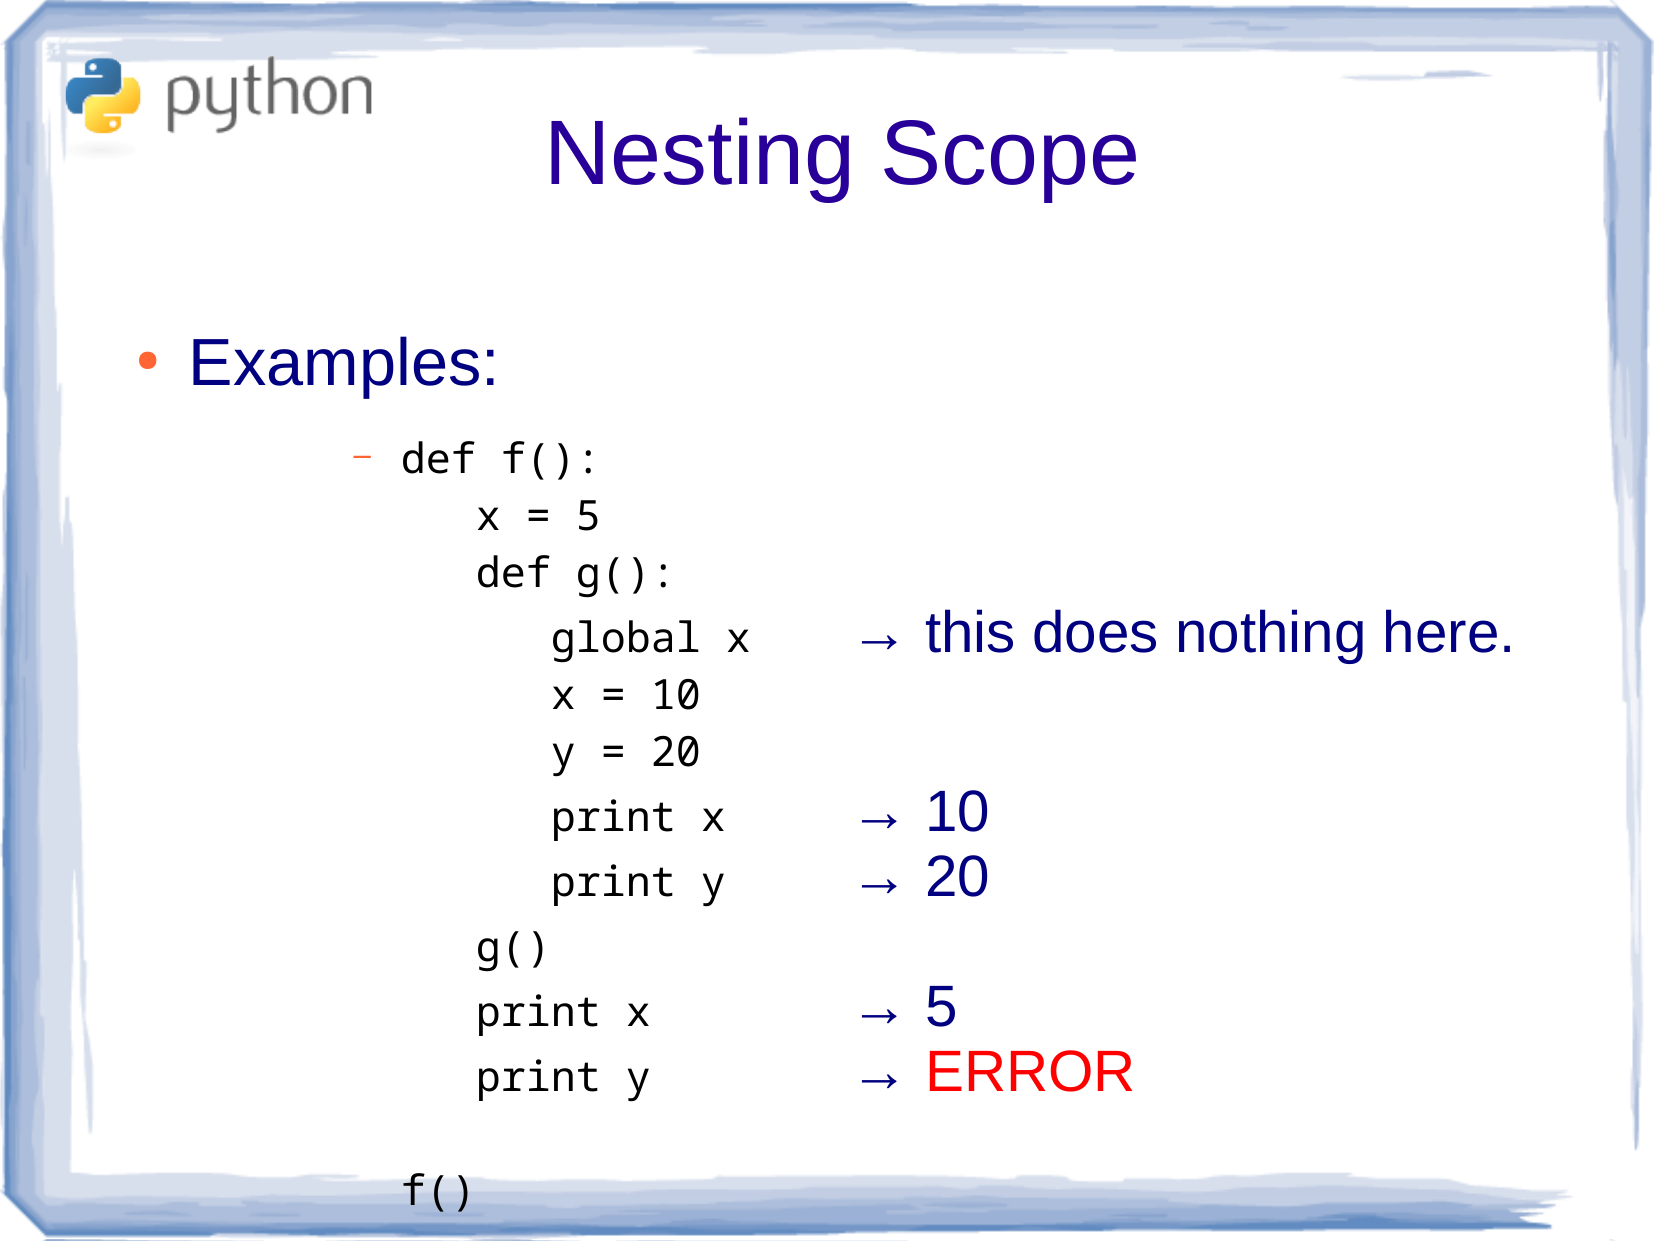

# Nesting Scope
Examples:
def f():
	x = 5
	def g():
		global x → this does nothing here.
		x = 10
		y = 20
		print x → 10
		print y → 20
	g()
	print x → 5
	print y → ERROR
f()